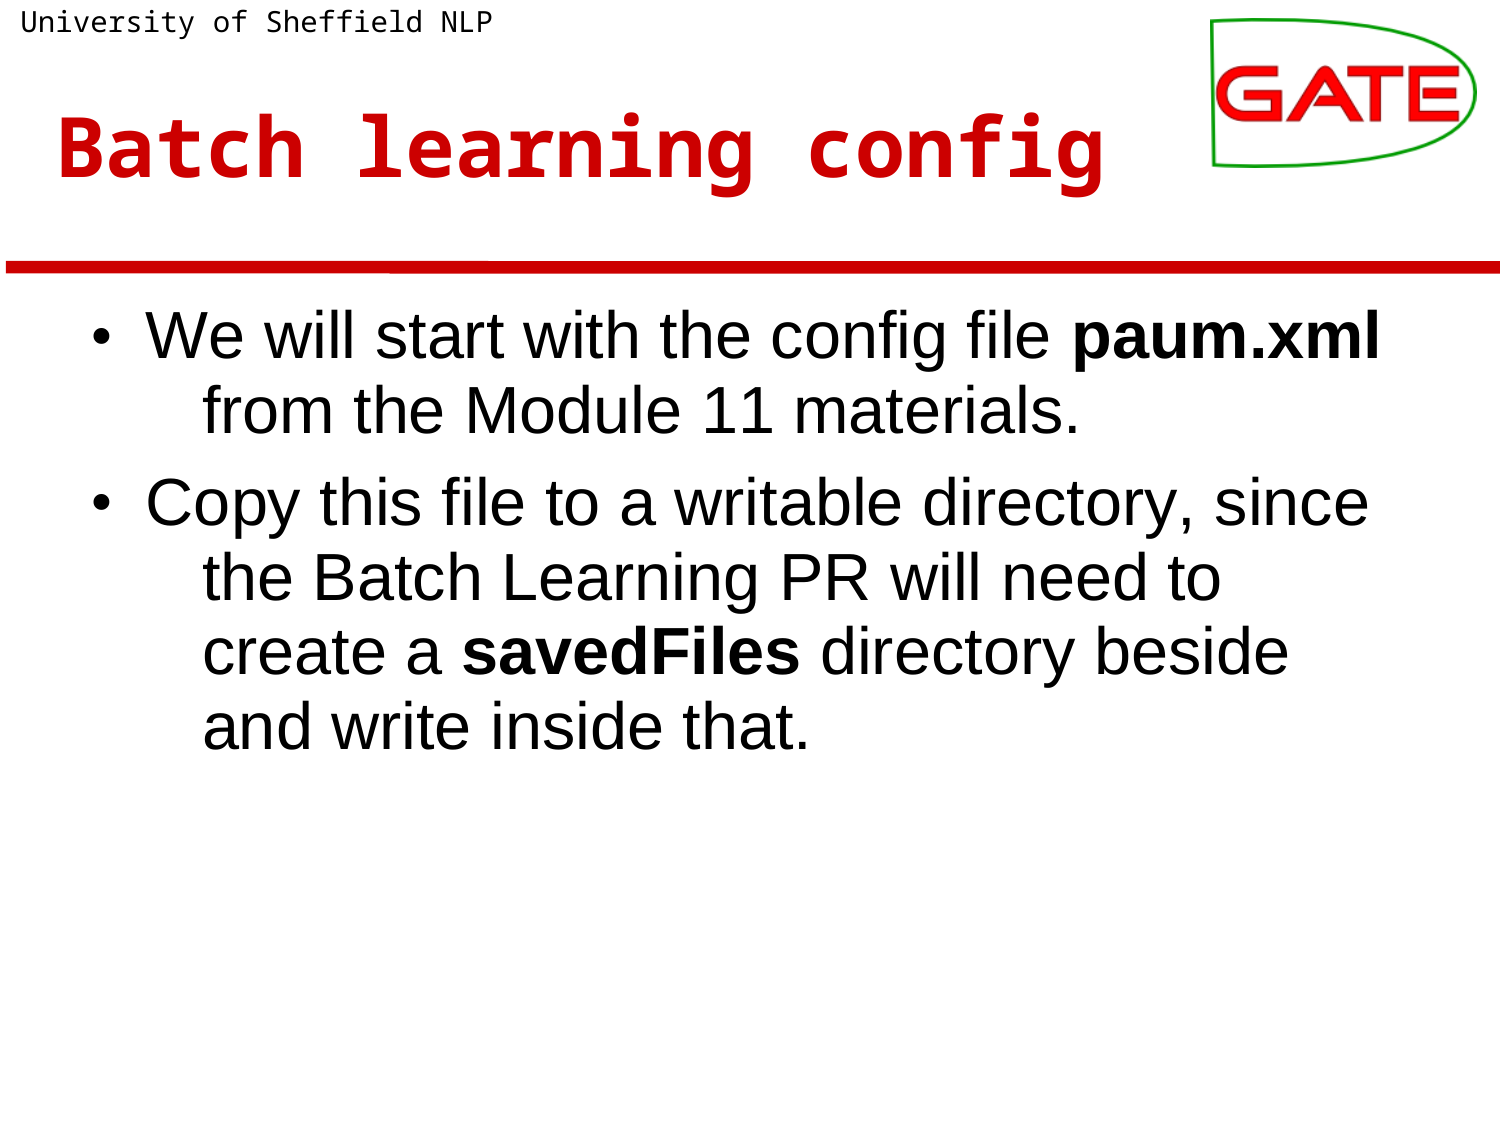

# Batch learning config
We will start with the config file paum.xml from the Module 11 materials.
Copy this file to a writable directory, since the Batch Learning PR will need to create a savedFiles directory beside and write inside that.